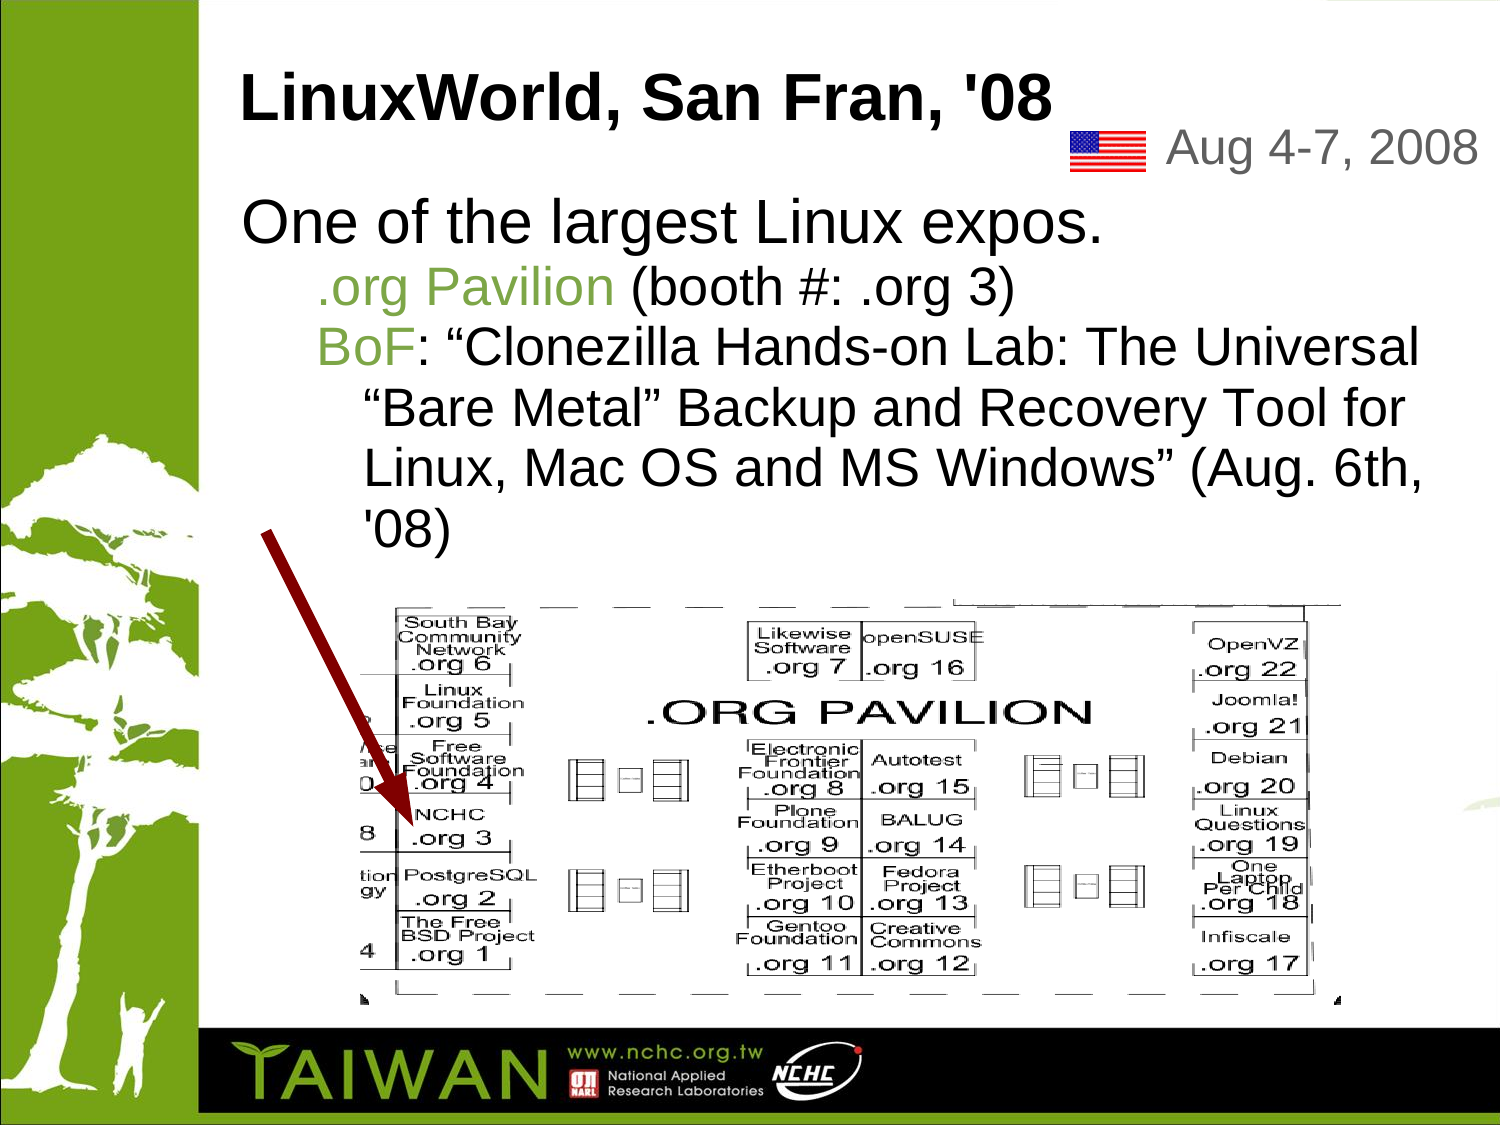

# LinuxWorld, San Fran, '08
Aug 4-7, 2008
One of the largest Linux expos.
.org Pavilion (booth #: .org 3)
BoF: “Clonezilla Hands-on Lab: The Universal “Bare Metal” Backup and Recovery Tool for Linux, Mac OS and MS Windows” (Aug. 6th, '08)